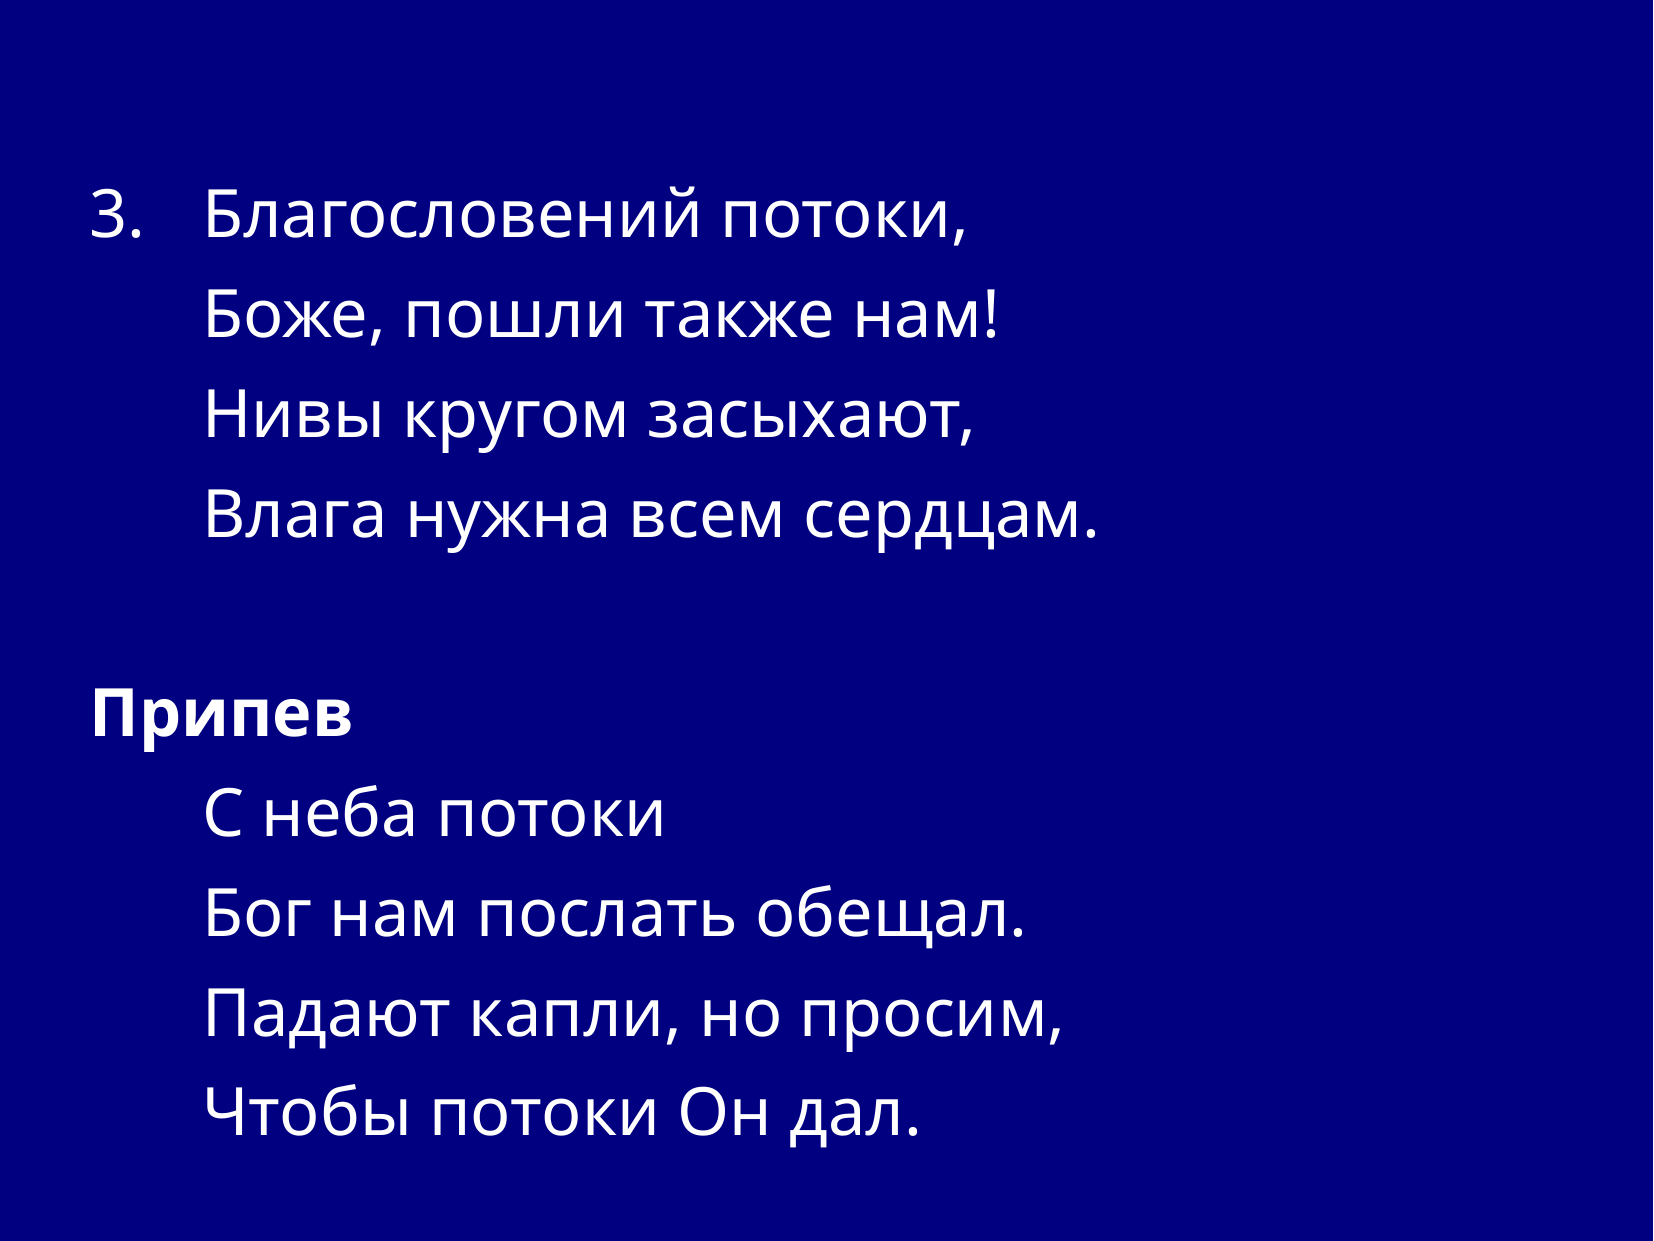

3.	Благословений потоки,
	Боже, пошли также нам!
	Нивы кругом засыхают,
	Влага нужна всем сердцам.
Припев
	С неба потоки
	Бог нам послать обещал.
	Падают капли, но просим,
	Чтобы потоки Он дал.